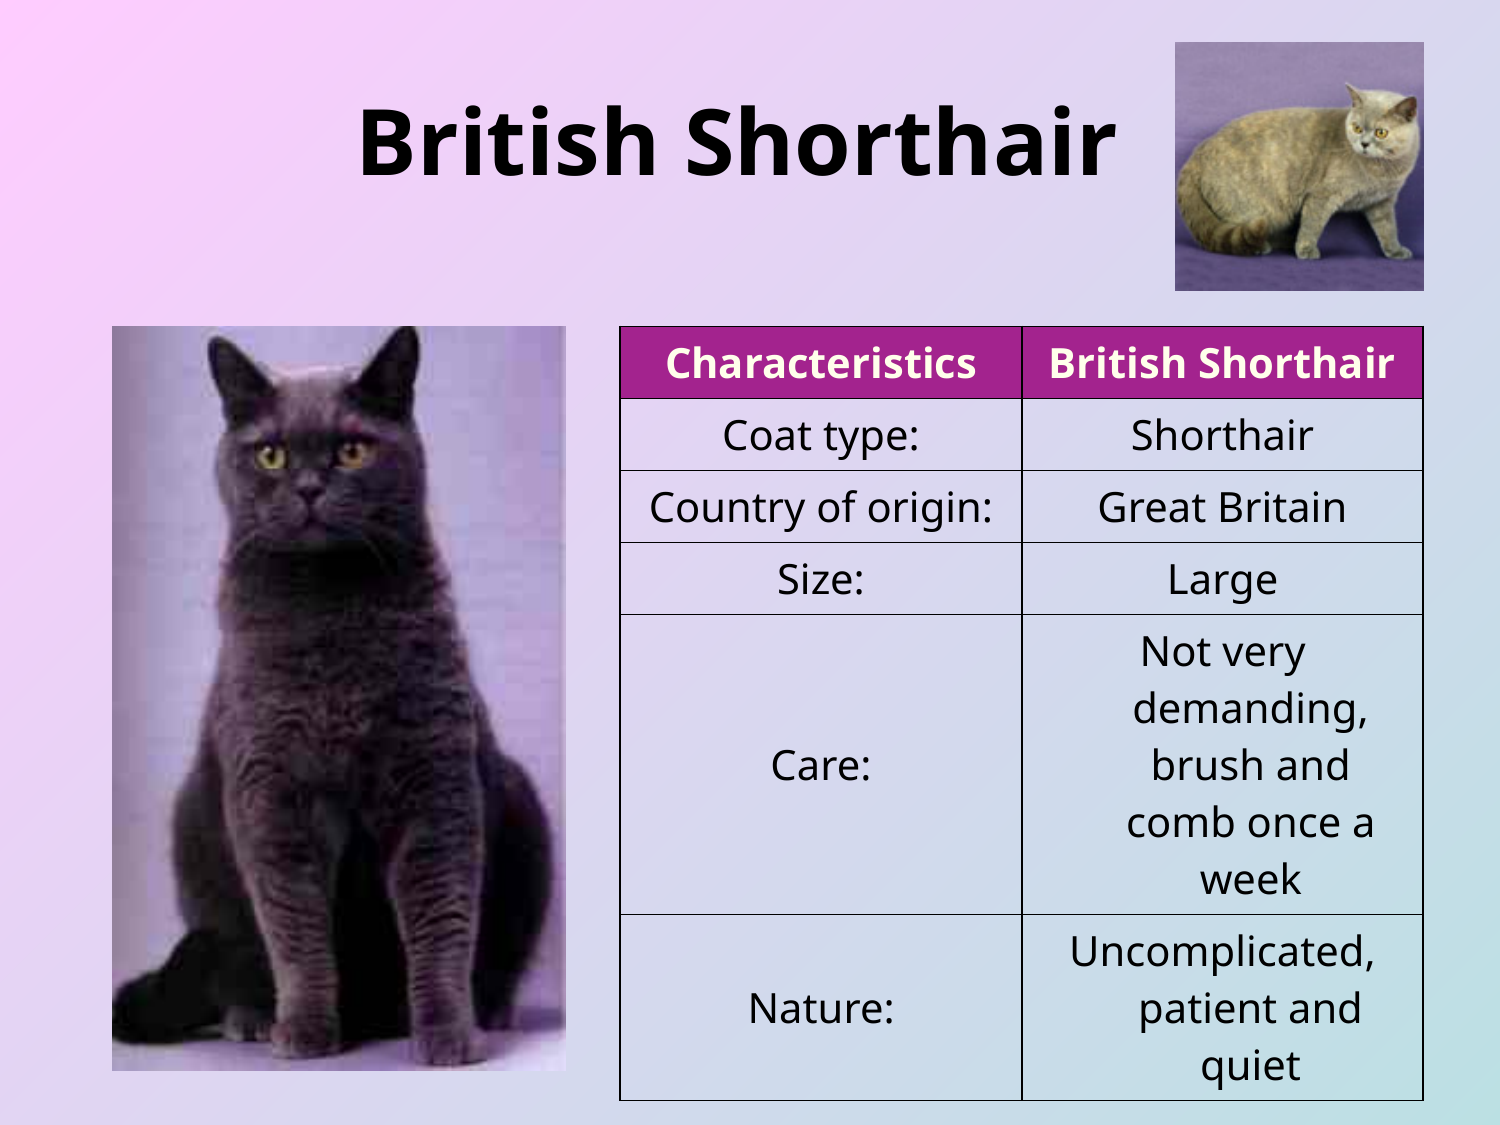

# British Shorthair
| Characteristics | British Shorthair |
| --- | --- |
| Coat type: | Shorthair |
| Country of origin: | Great Britain |
| Size: | Large |
| Care: | Not very demanding, brush and comb once a week |
| Nature: | Uncomplicated, patient and quiet |